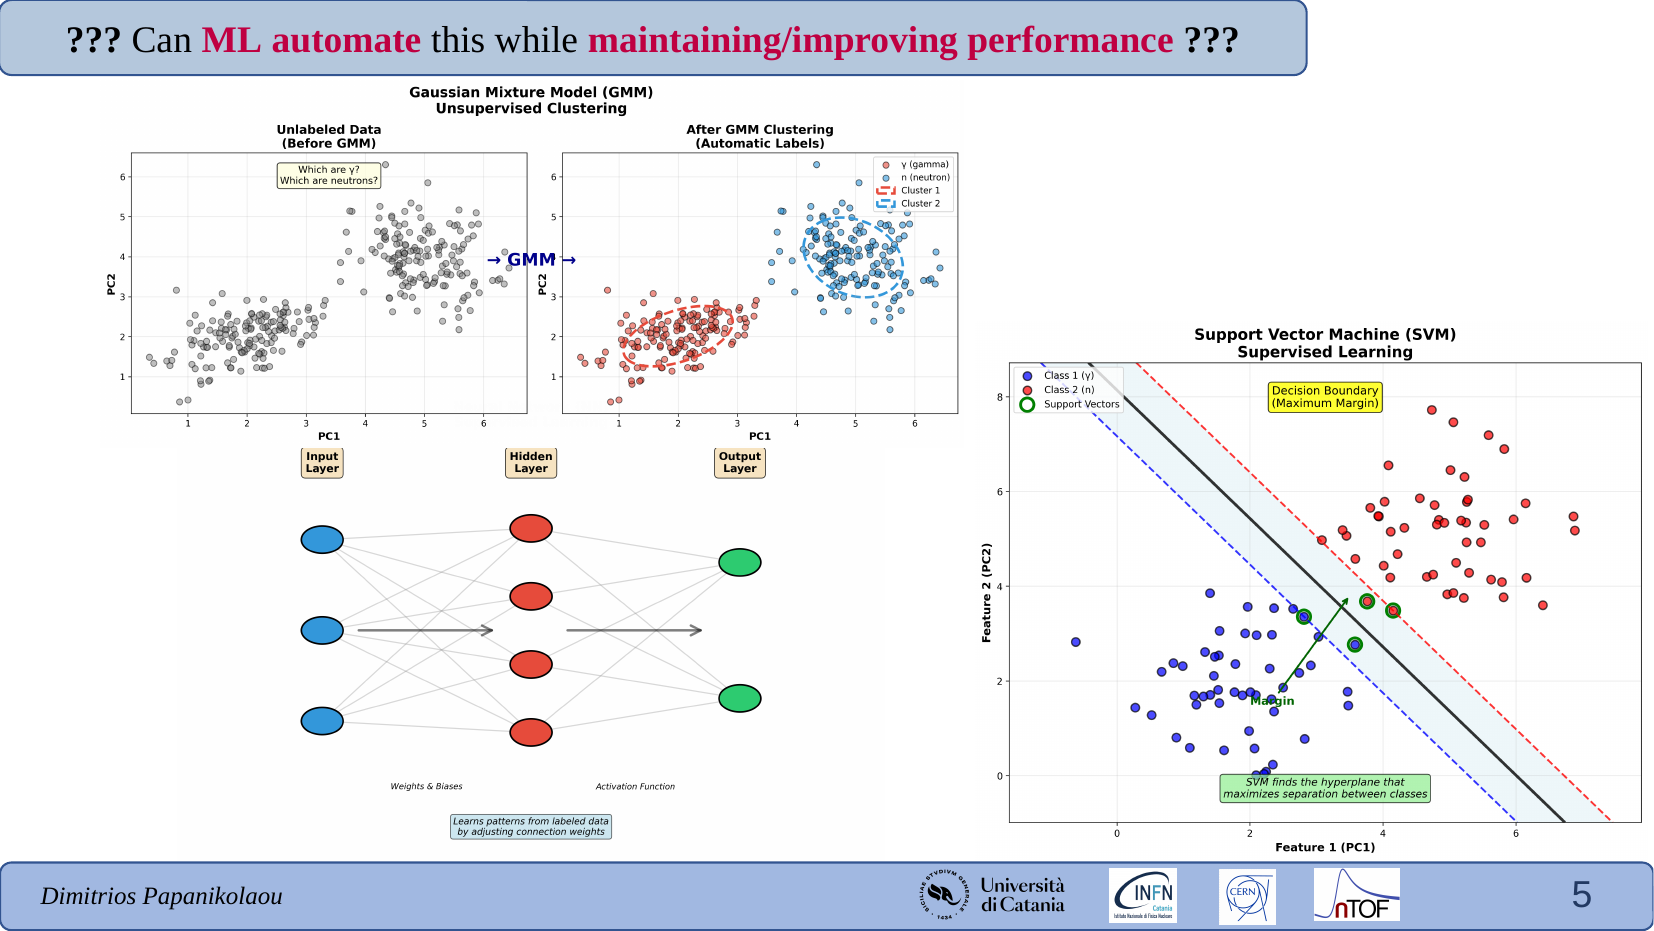

??? Can ML automate this while maintaining/improving performance ???
Dimitrios Papanikolaou